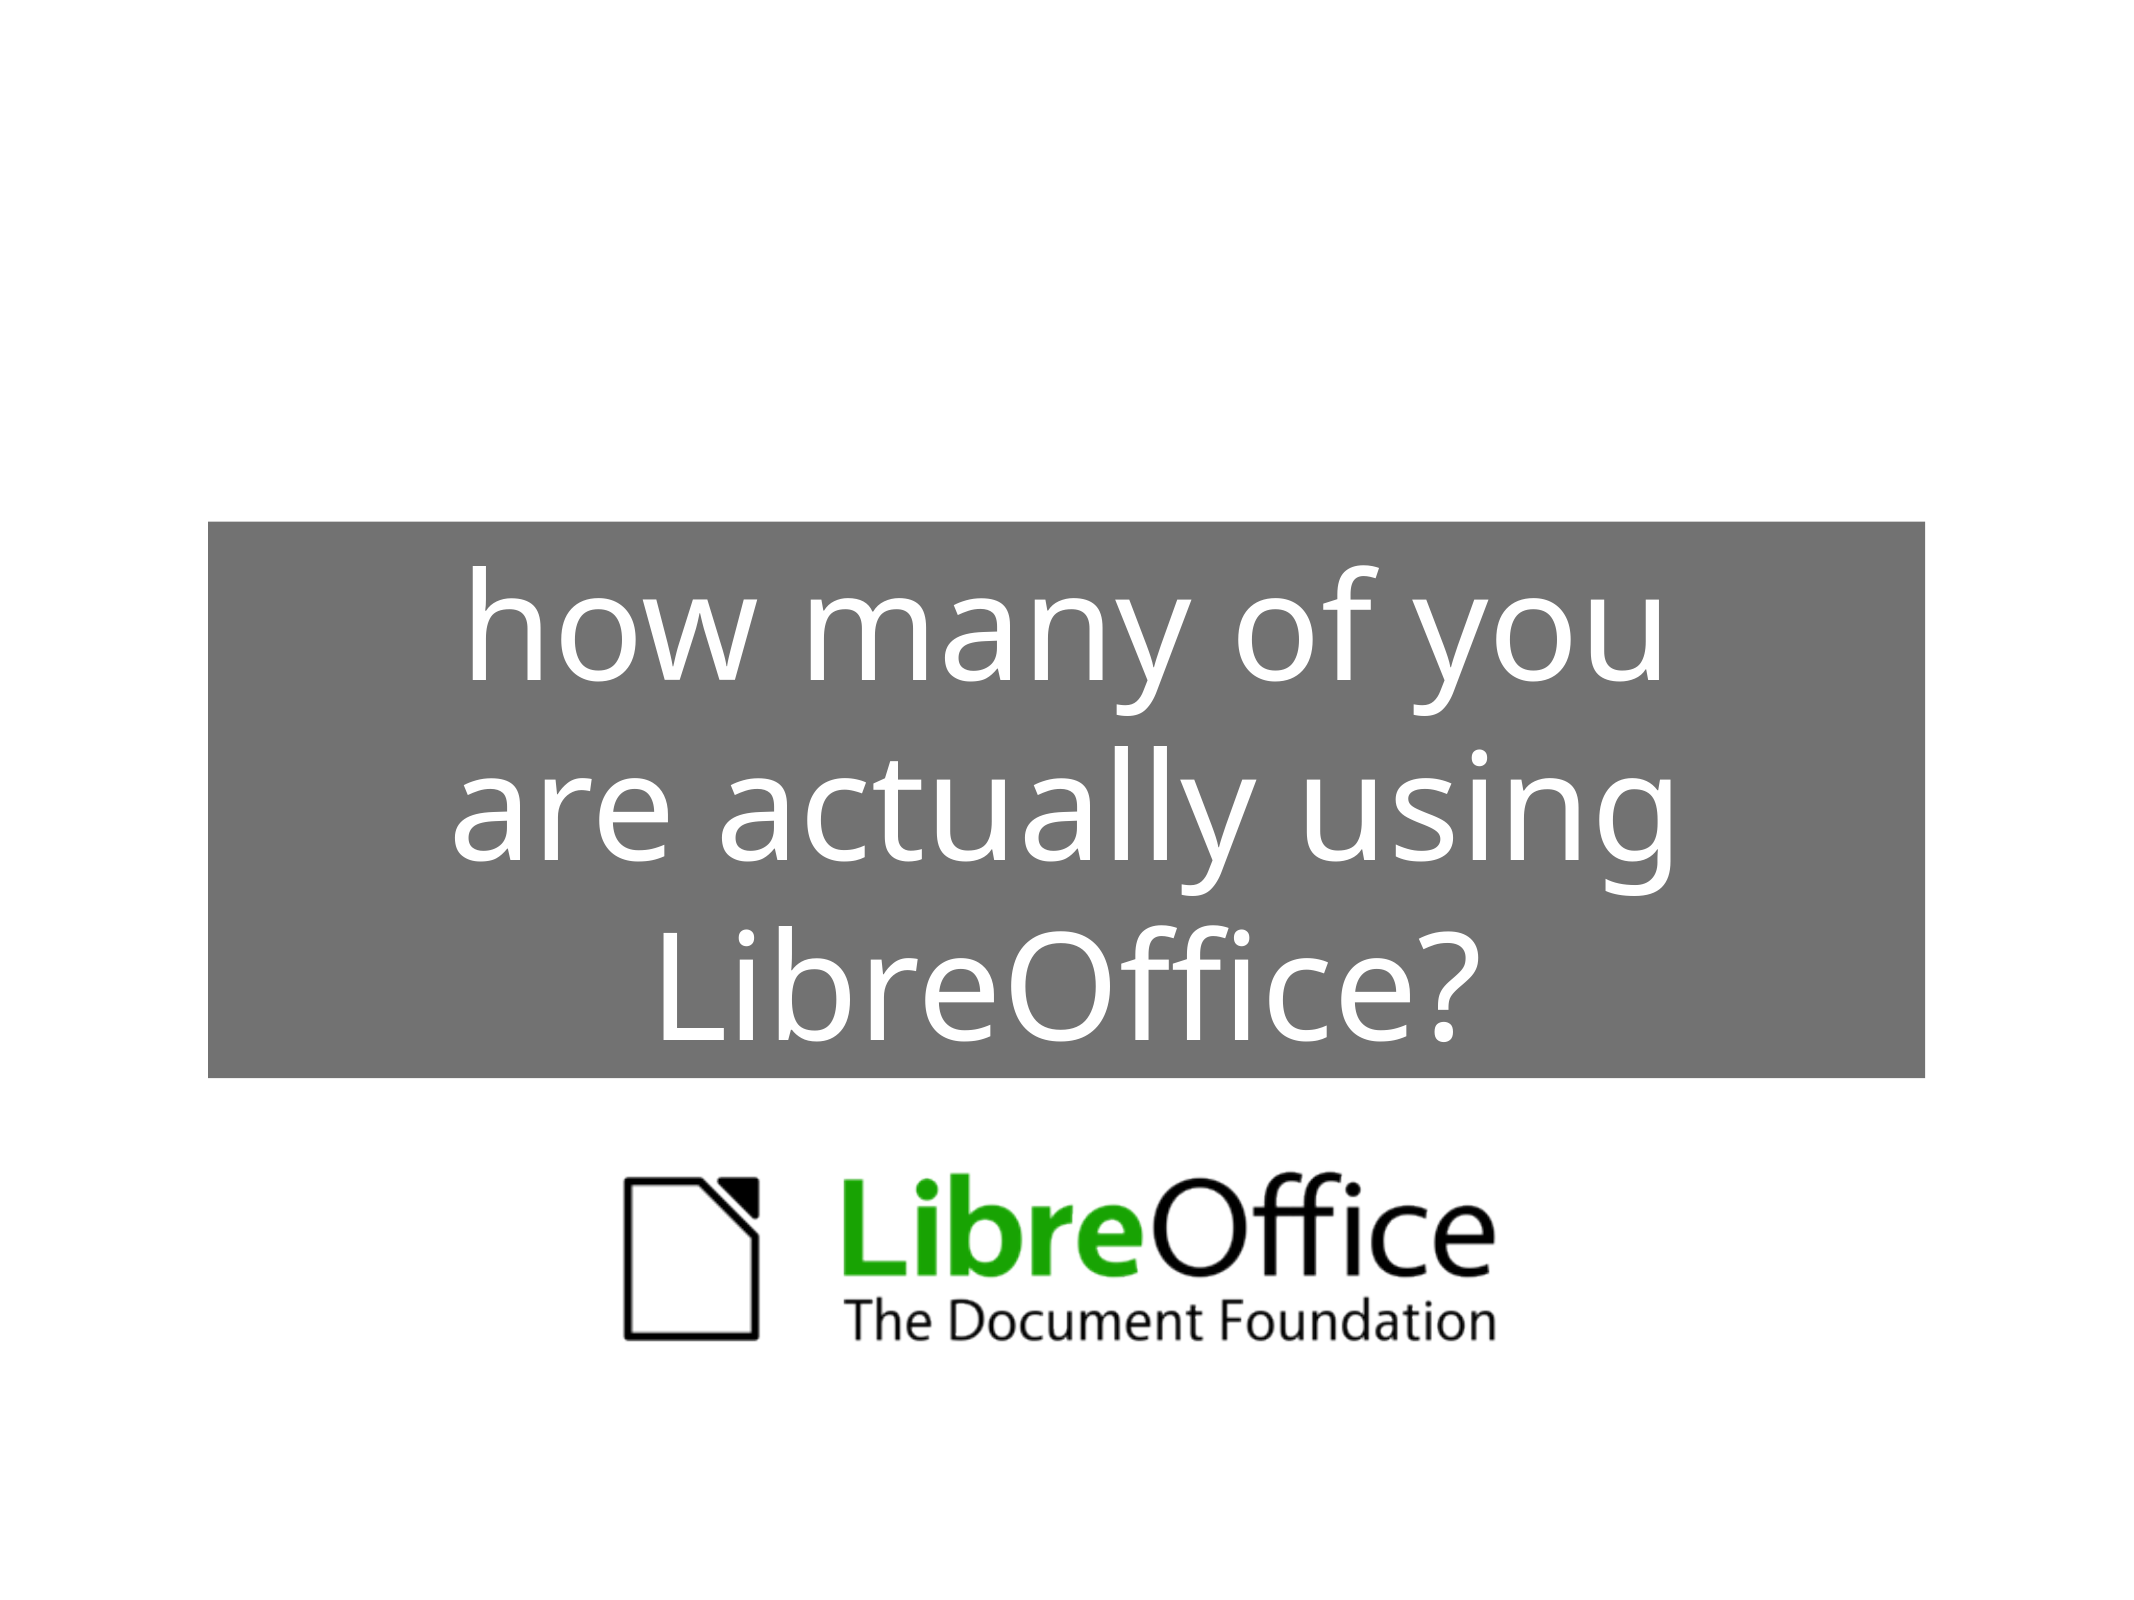

# how many of you are actually using LibreOffice?